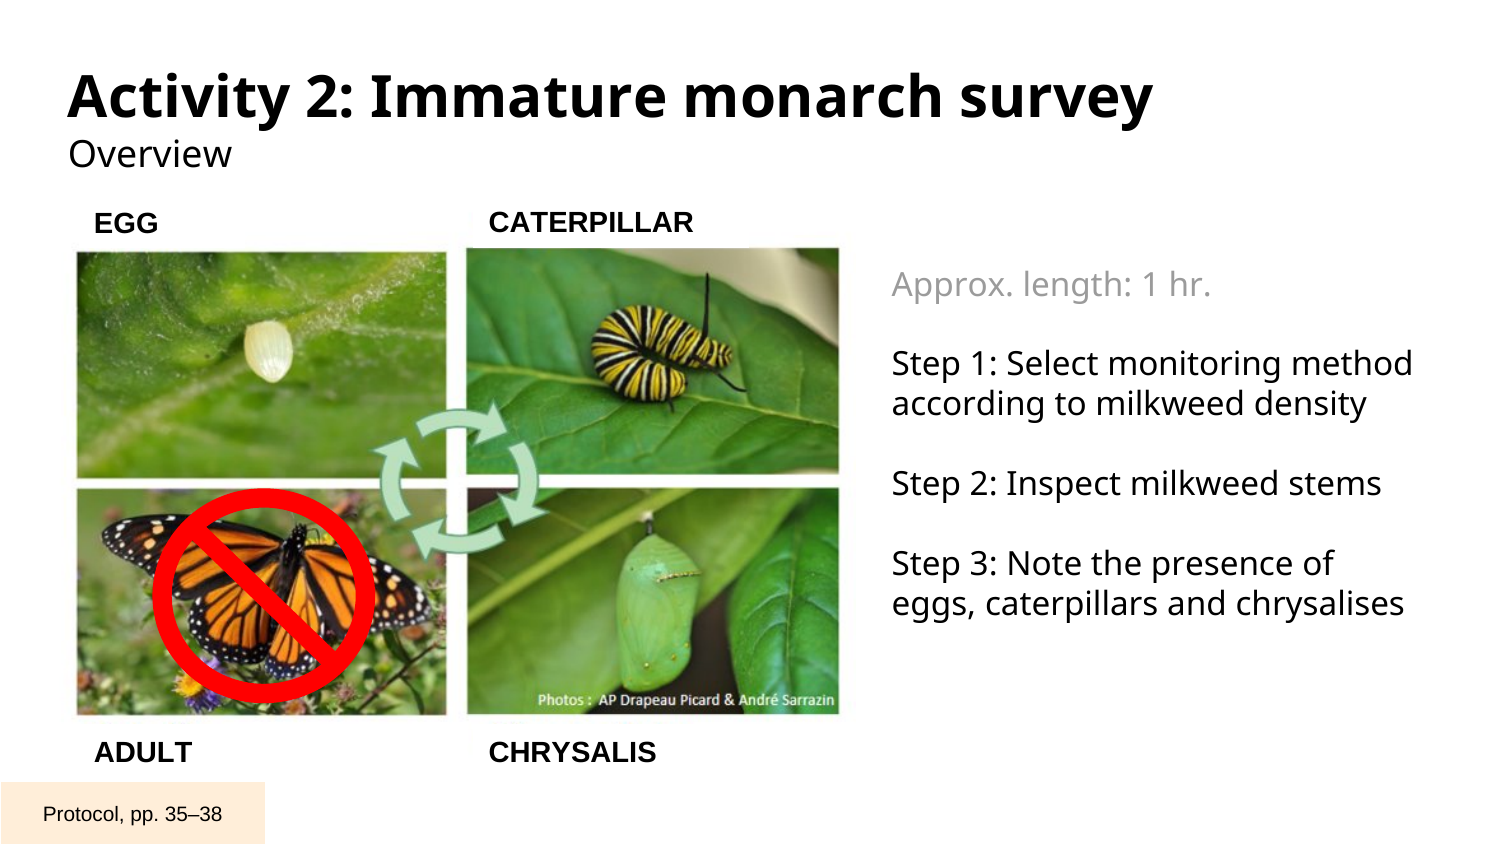

Activity 2: Immature monarch survey
Overview
CATERPILLAR
EGG
Approx. length: 1 hr.
Step 1: Select monitoring method according to milkweed density
Step 2: Inspect milkweed stems
Step 3: Note the presence of eggs, caterpillars and chrysalises
ADULT
CHRYSALIS
Protocol, pp. 35–38